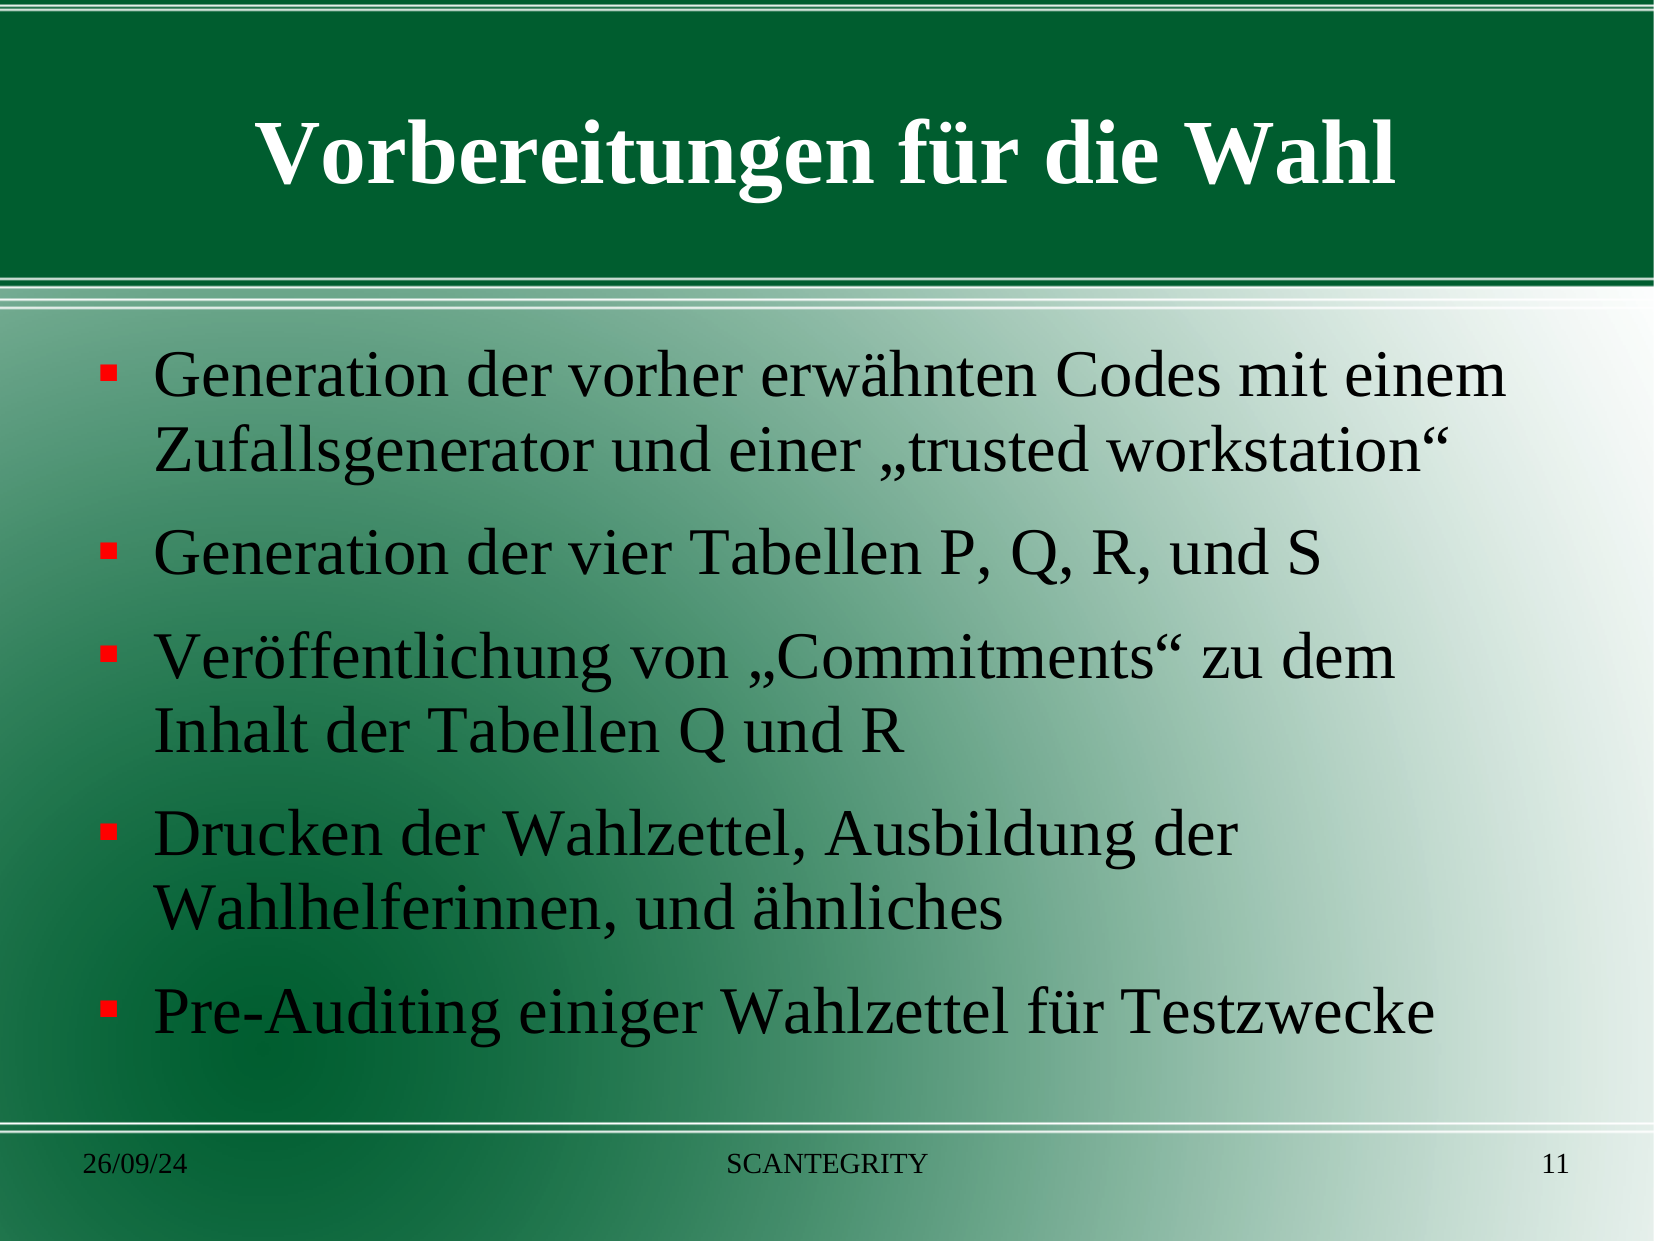

# Vorbereitungen für die Wahl
Generation der vorher erwähnten Codes mit einem Zufallsgenerator und einer „trusted workstation“
Generation der vier Tabellen P, Q, R, und S
Veröffentlichung von „Commitments“ zu dem Inhalt der Tabellen Q und R
Drucken der Wahlzettel, Ausbildung der Wahlhelferinnen, und ähnliches
Pre-Auditing einiger Wahlzettel für Testzwecke
SCANTEGRITY
11